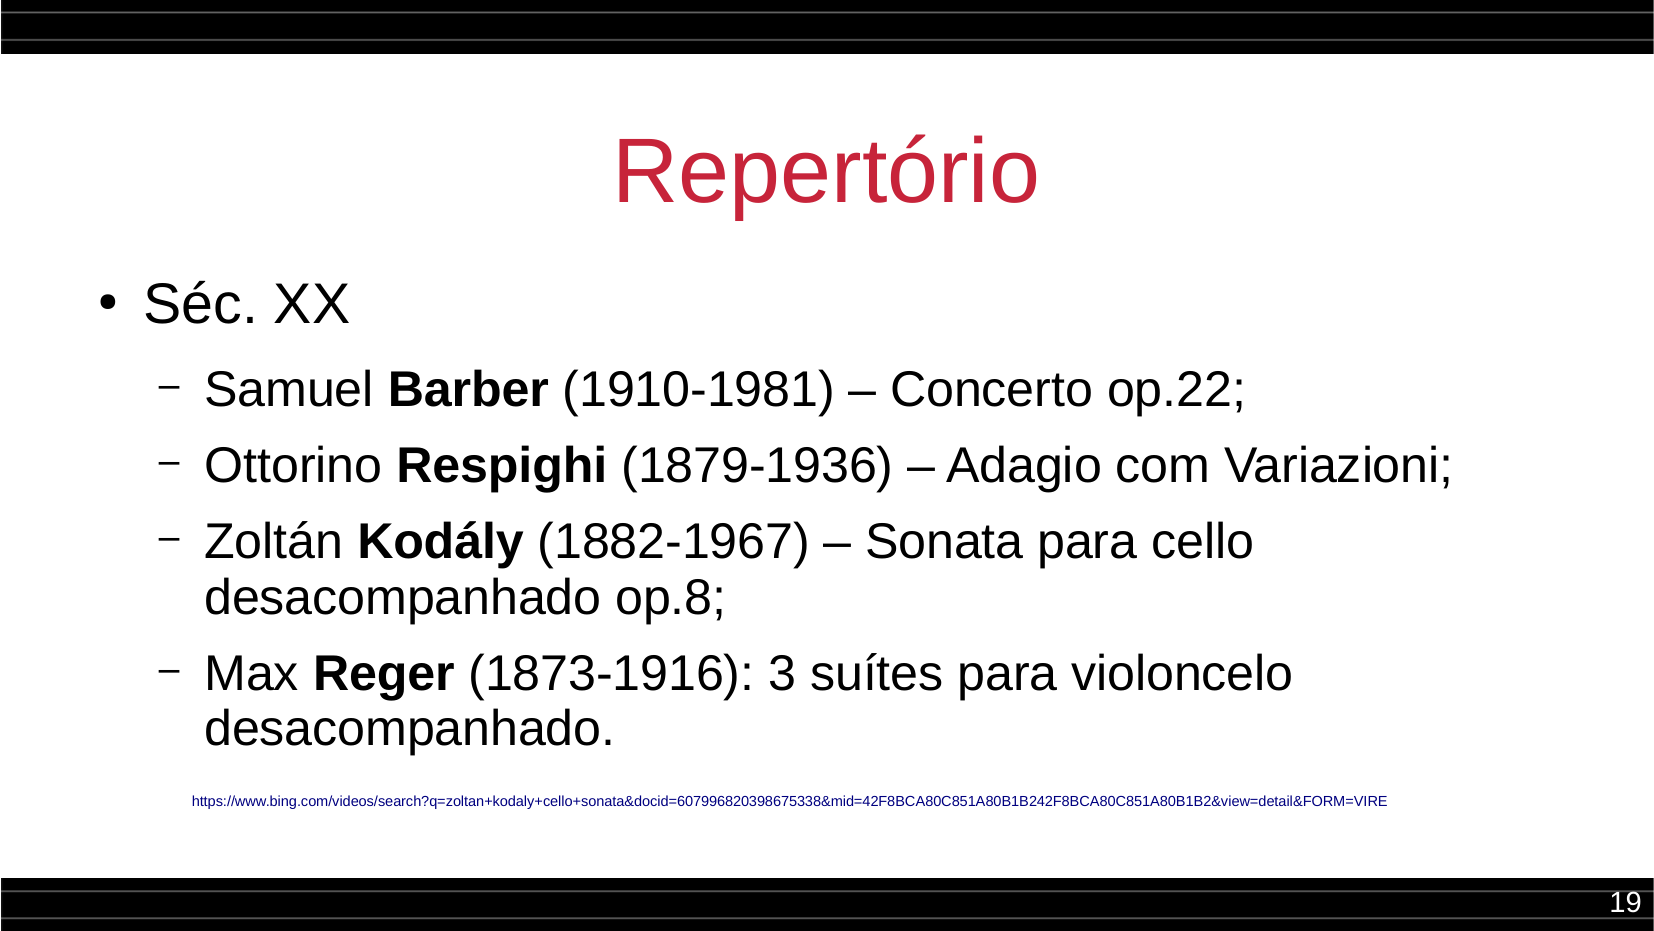

# Repertório
Séc. XX
Samuel Barber (1910-1981) – Concerto op.22;
Ottorino Respighi (1879-1936) – Adagio com Variazioni;
Zoltán Kodály (1882-1967) – Sonata para cello desacompanhado op.8;
Max Reger (1873-1916): 3 suítes para violoncelo desacompanhado.
https://www.bing.com/videos/search?q=zoltan+kodaly+cello+sonata&docid=607996820398675338&mid=42F8BCA80C851A80B1B242F8BCA80C851A80B1B2&view=detail&FORM=VIRE